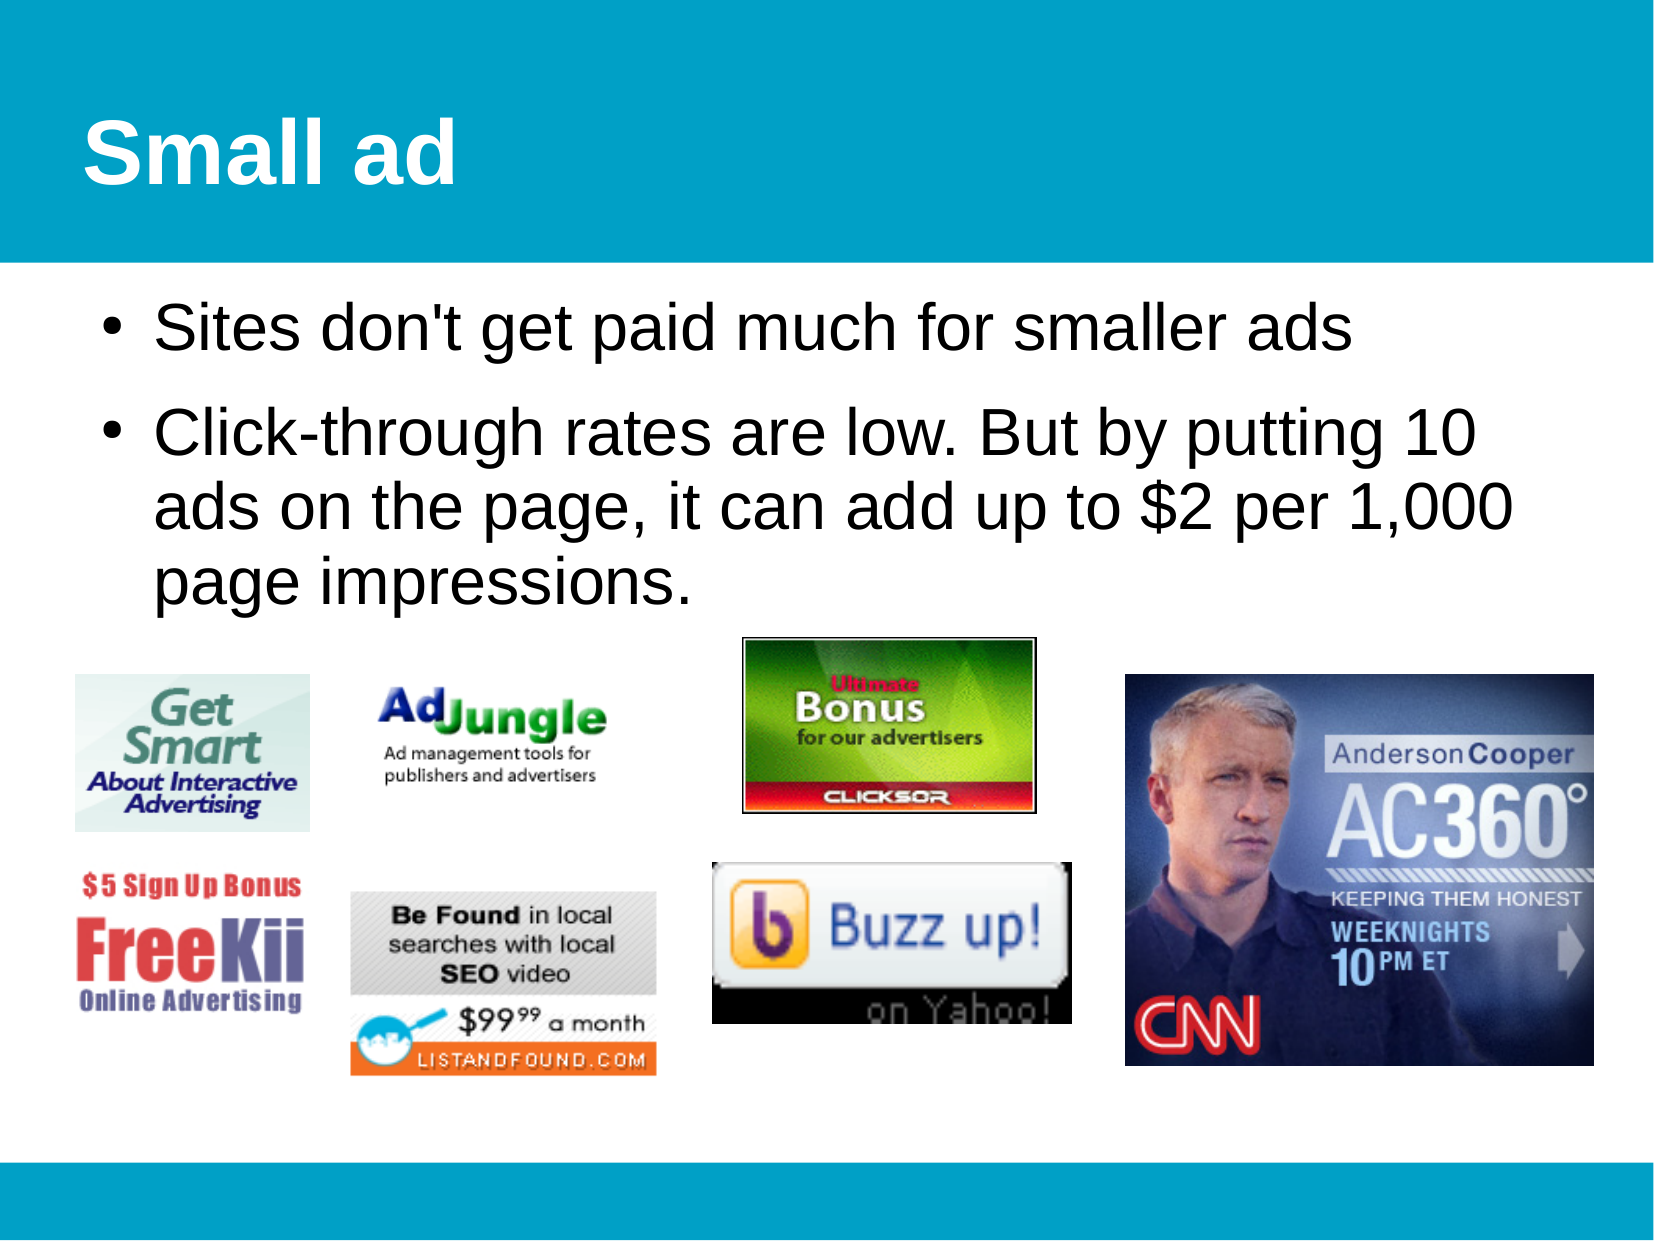

# Small ad
Sites don't get paid much for smaller ads
Click-through rates are low. But by putting 10 ads on the page, it can add up to $2 per 1,000 page impressions.